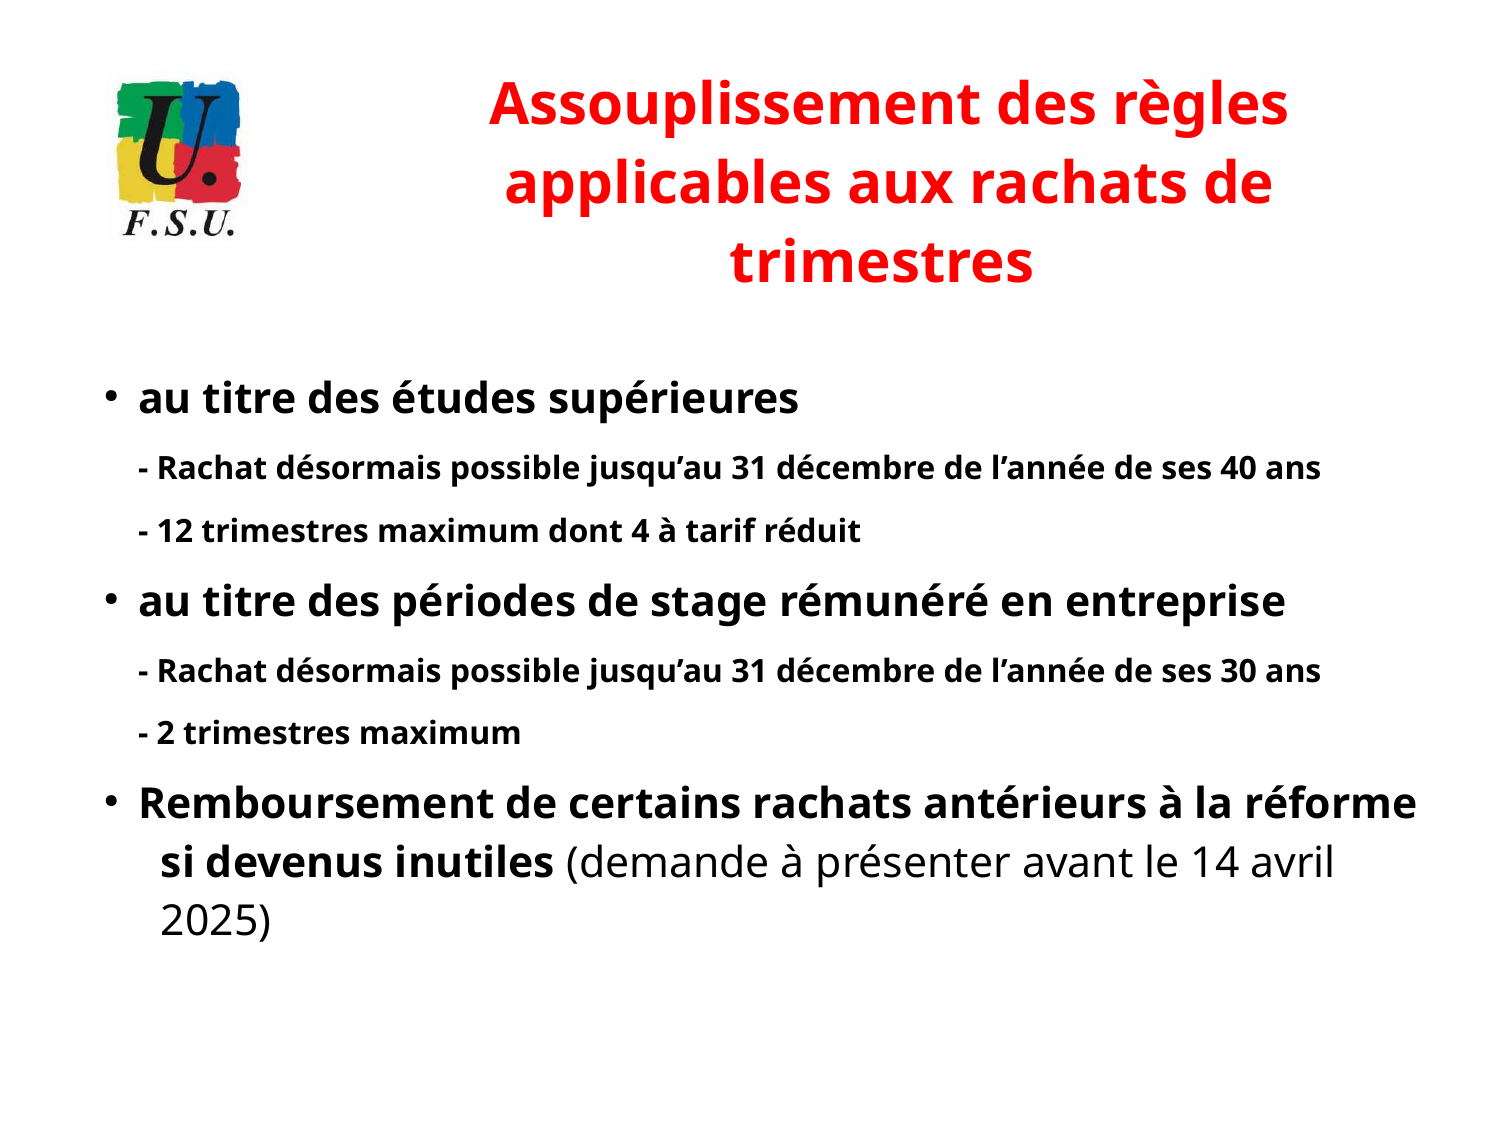

# Assouplissement des règles applicables aux rachats de trimestres
au titre des études supérieures
- Rachat désormais possible jusqu’au 31 décembre de l’année de ses 40 ans
- 12 trimestres maximum dont 4 à tarif réduit
au titre des périodes de stage rémunéré en entreprise
- Rachat désormais possible jusqu’au 31 décembre de l’année de ses 30 ans
- 2 trimestres maximum
Remboursement de certains rachats antérieurs à la réforme si devenus inutiles (demande à présenter avant le 14 avril 2025)